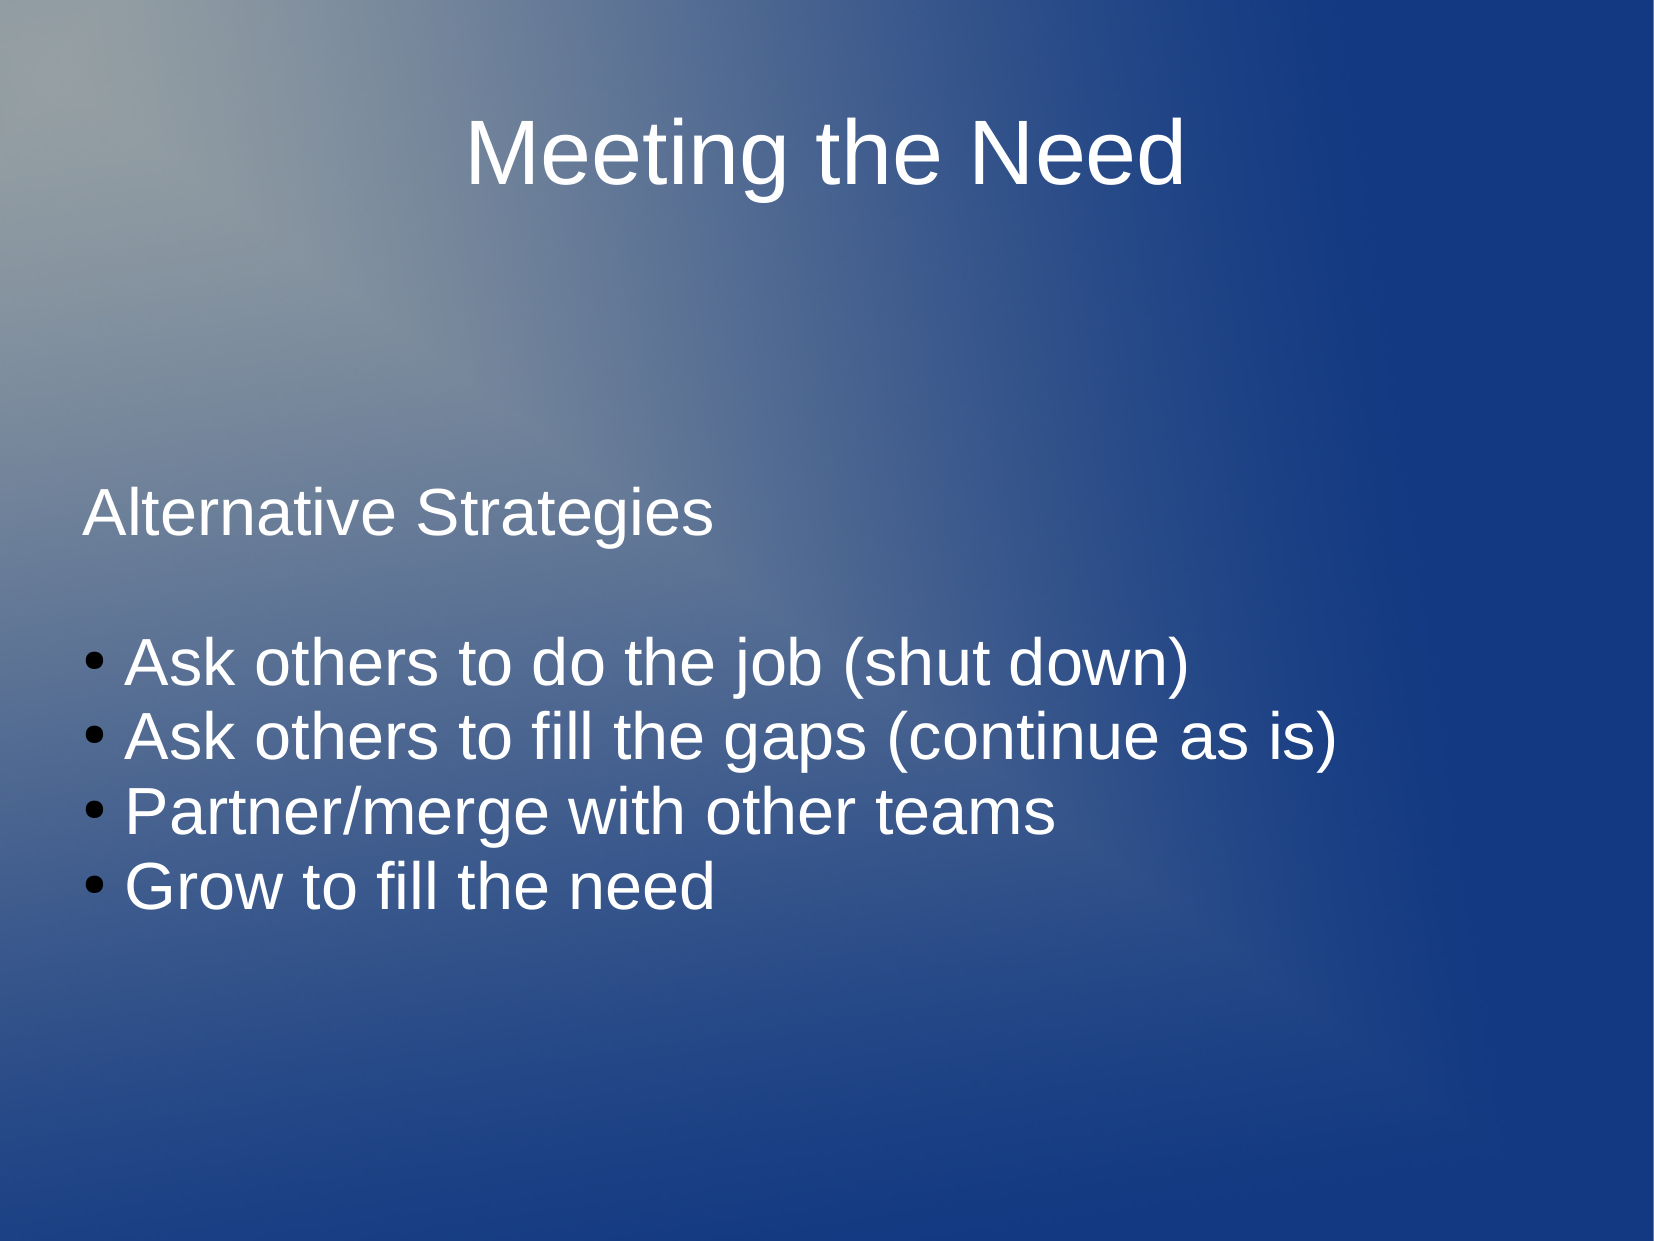

# Meeting the Need
Alternative Strategies
 Ask others to do the job (shut down)
 Ask others to fill the gaps (continue as is)
 Partner/merge with other teams
 Grow to fill the need